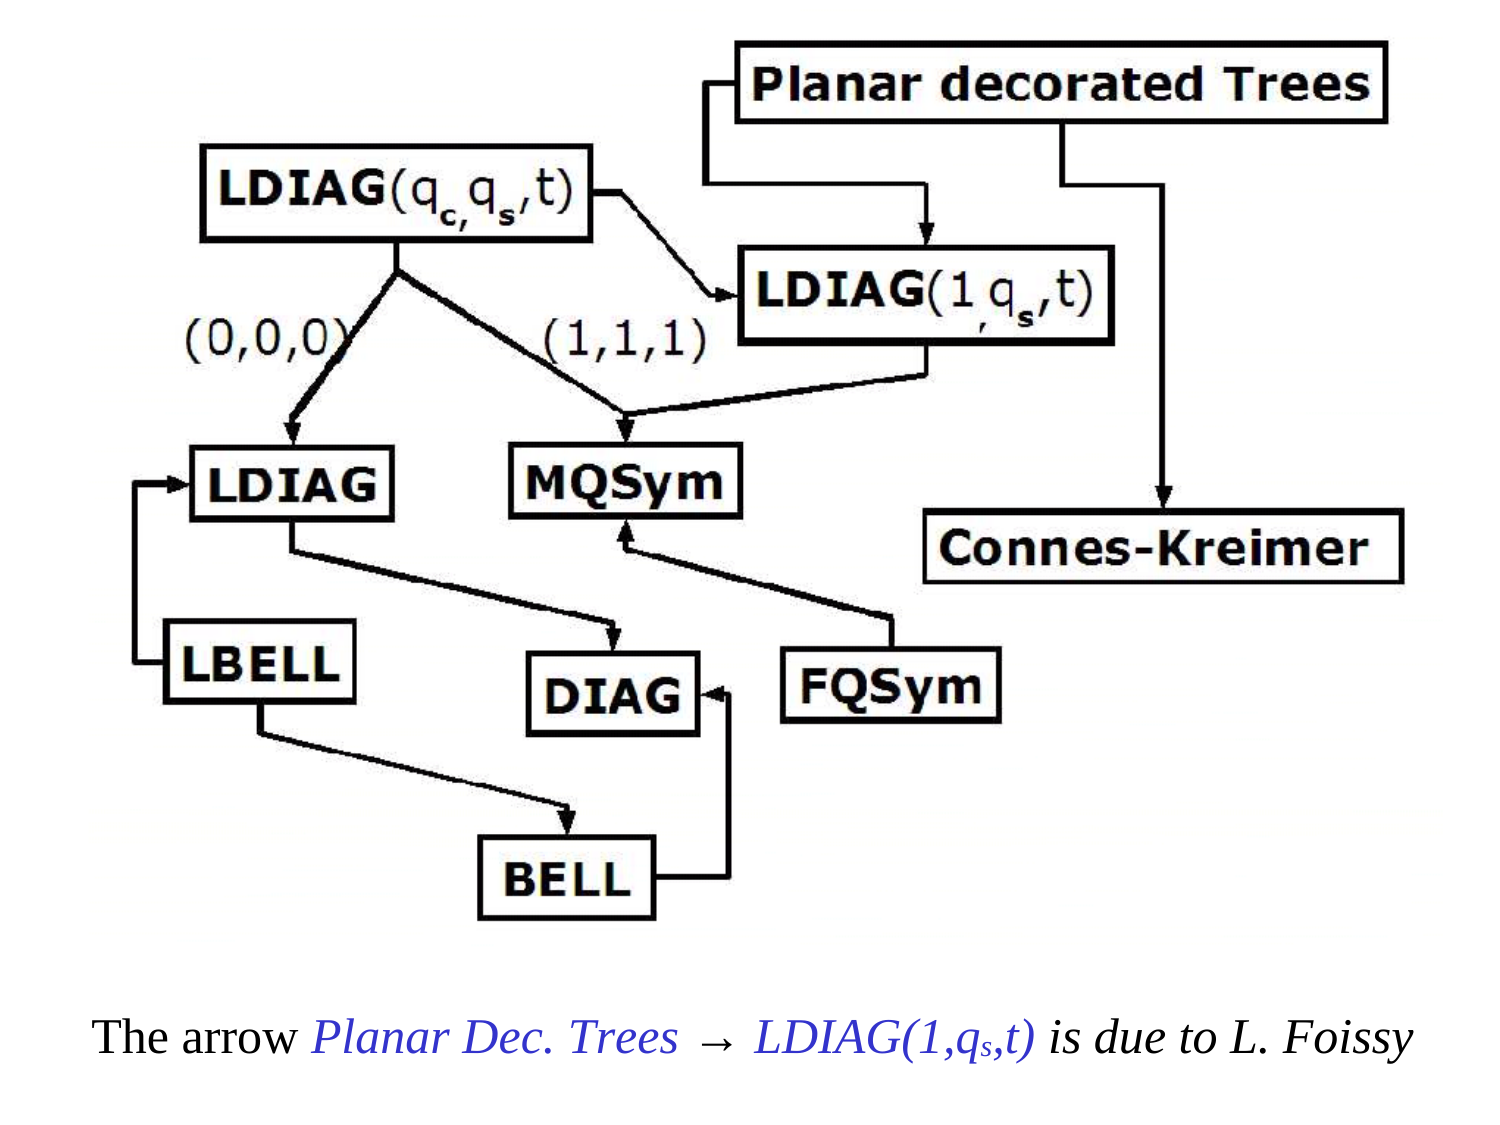

The arrow Planar Dec. Trees → LDIAG(1,qs,t) is due to L. Foissy